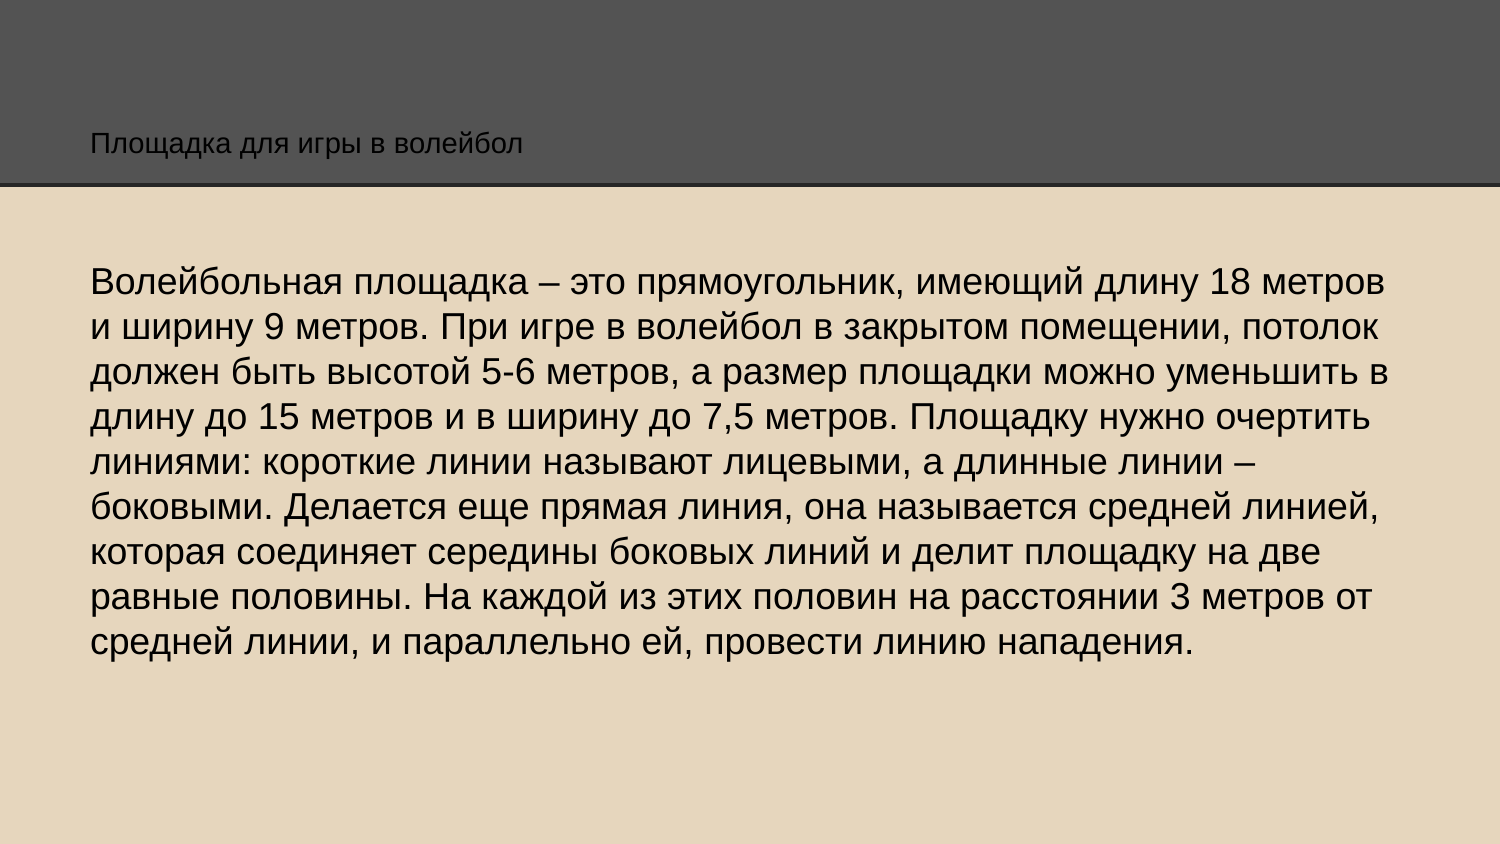

# Площадка для игры в волейбол
Волейбольная площадка – это прямоугольник, имеющий длину 18 метров и ширину 9 метров. При игре в волейбол в закрытом помещении, потолок должен быть высотой 5-6 метров, а размер площадки можно уменьшить в длину до 15 метров и в ширину до 7,5 метров. Площадку нужно очертить линиями: короткие линии называют лицевыми, а длинные линии – боковыми. Делается еще прямая линия, она называется средней линией, которая соединяет середины боковых линий и делит площадку на две равные половины. На каждой из этих половин на расстоянии 3 метров от средней линии, и параллельно ей, провести линию нападения.